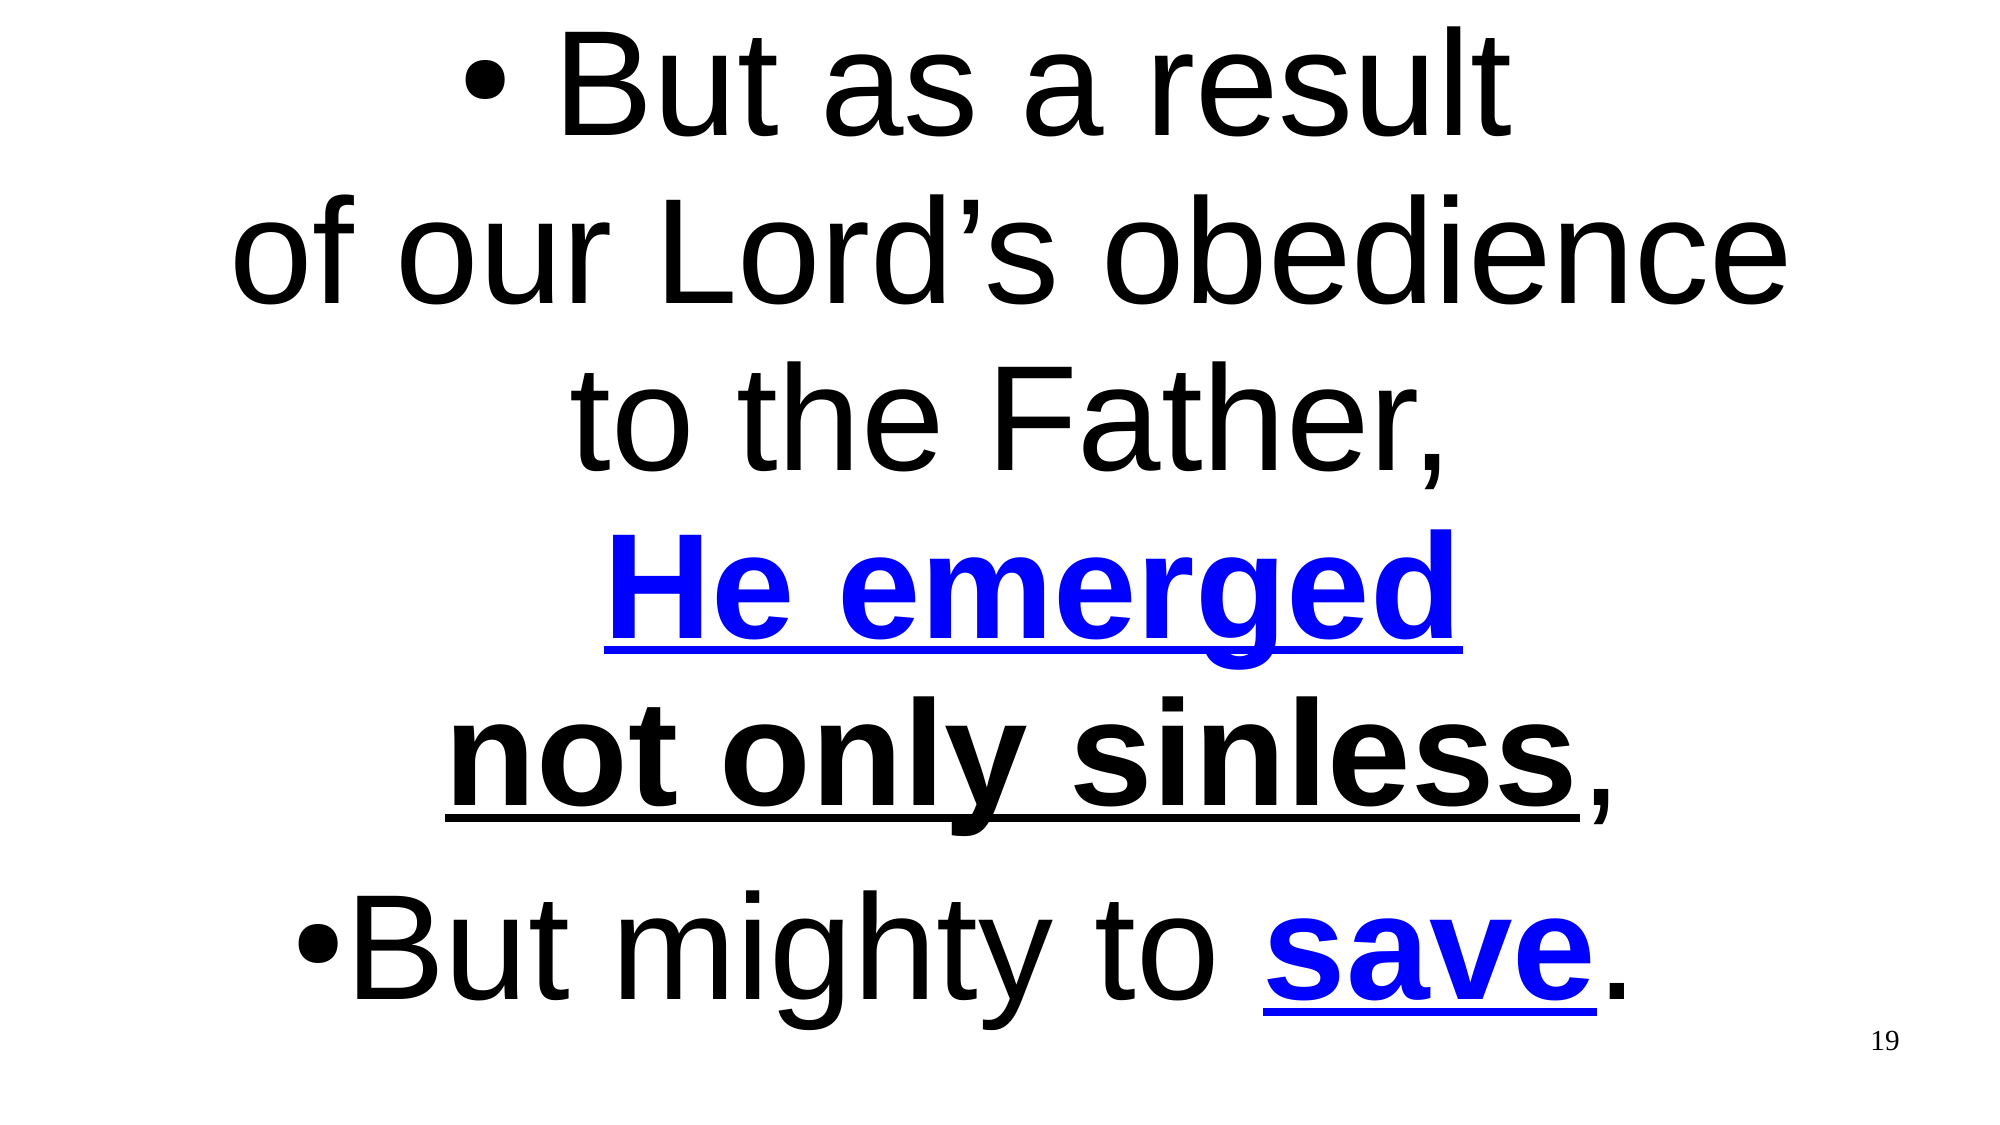

# But as a result of our Lord’s obedience to the Father, He emerged not only sinless,
But mighty to save.
19